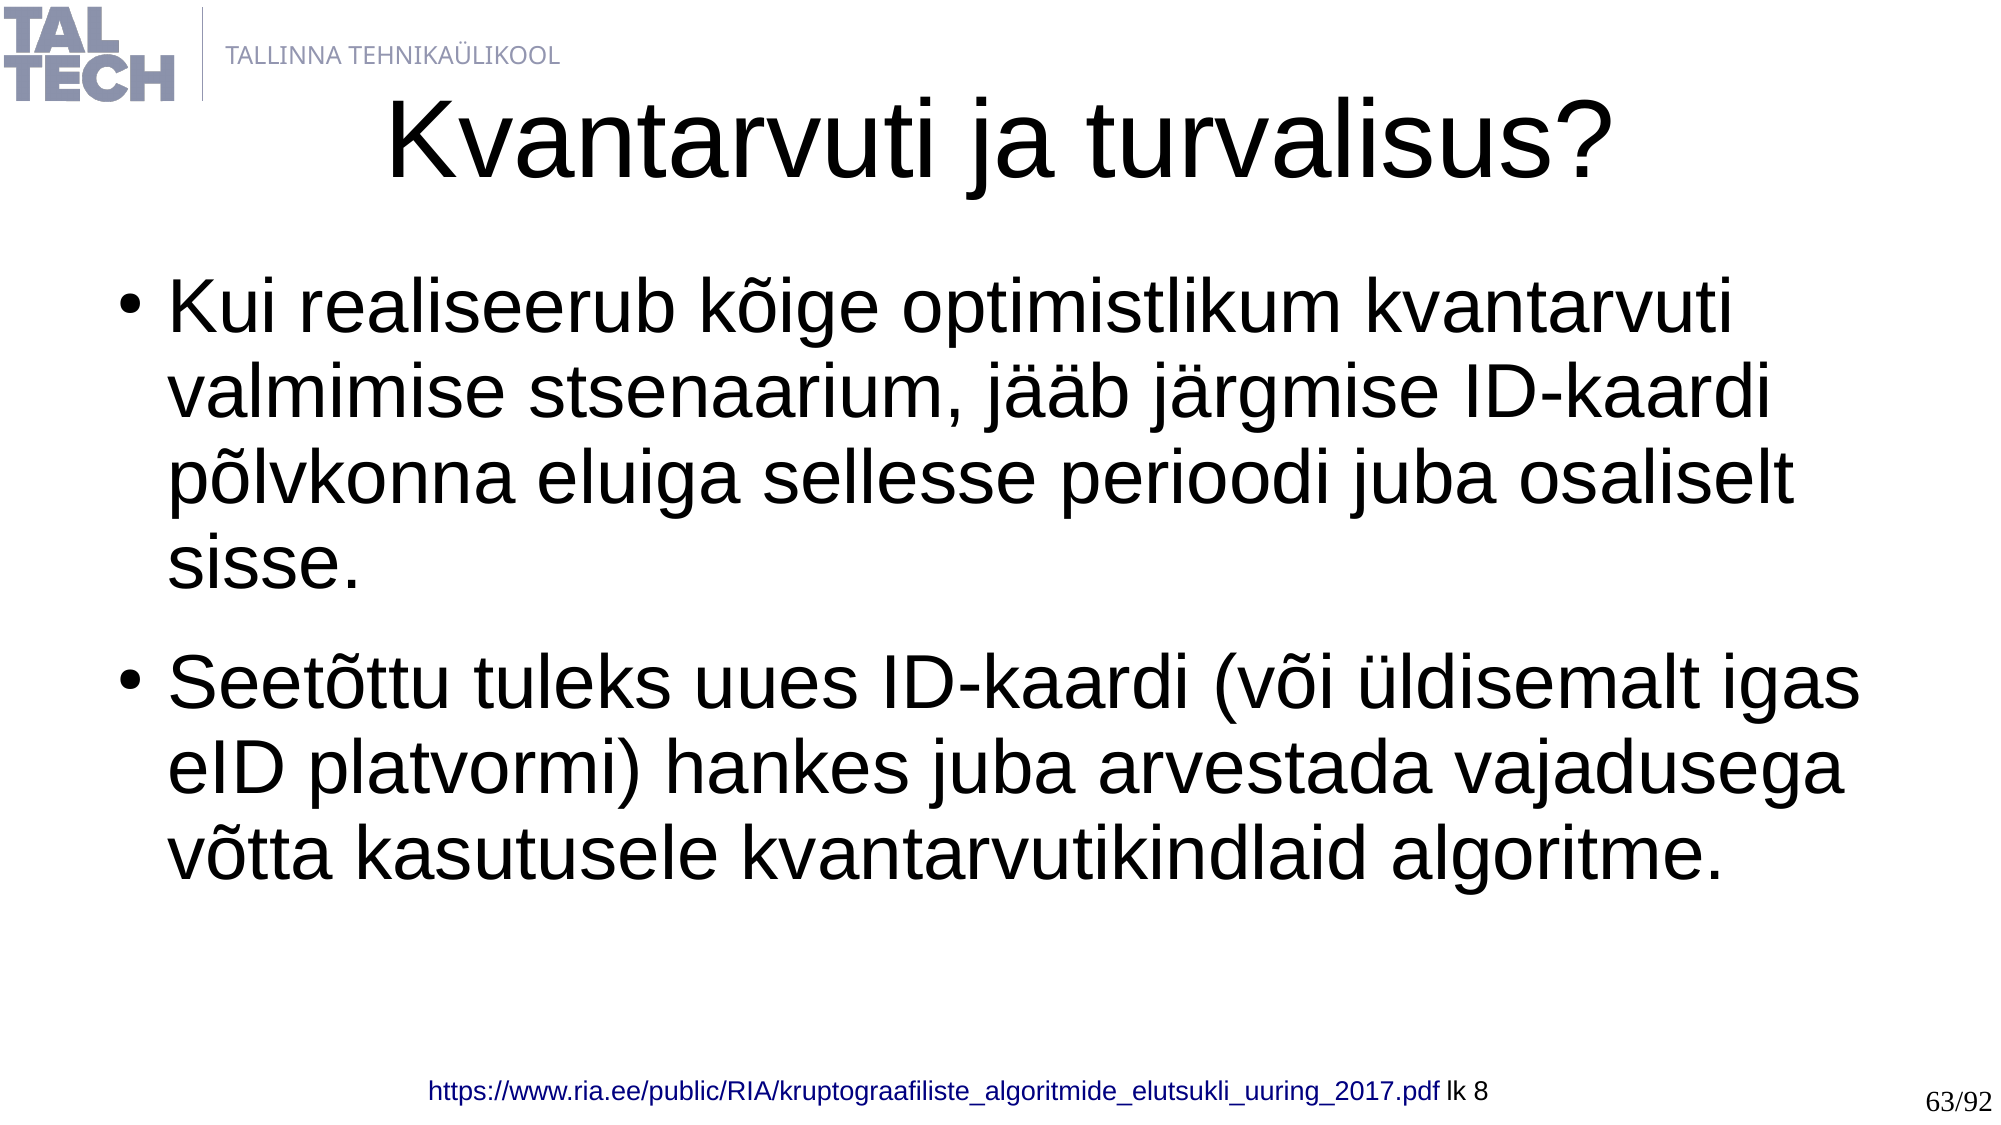

# Kvantarvuti ja turvalisus?
Kui realiseerub kõige optimistlikum kvantarvuti valmimise stsenaarium, jääb järgmise ID-kaardi põlvkonna eluiga sellesse perioodi juba osaliselt sisse.
Seetõttu tuleks uues ID-kaardi (või üldisemalt igas eID platvormi) hankes juba arvestada vajadusega võtta kasutusele kvantarvutikindlaid algoritme.
https://www.ria.ee/public/RIA/kruptograafiliste_algoritmide_elutsukli_uuring_2017.pdf lk 8
63